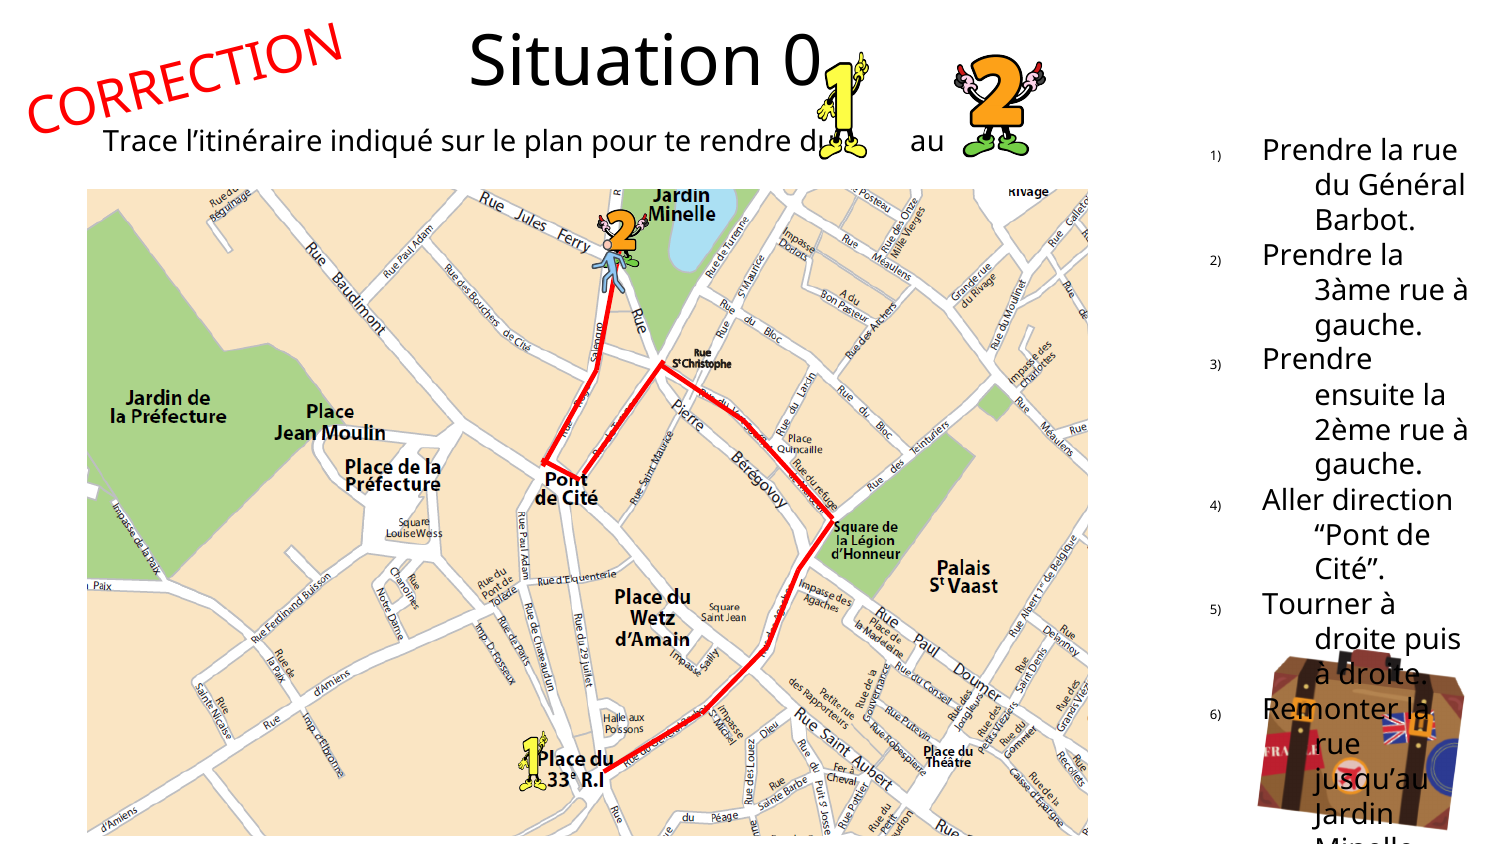

Situation 0
CORRECTION
Trace l’itinéraire indiqué sur le plan pour te rendre du au
Prendre la rue du Général Barbot.
Prendre la 3àme rue à gauche.
Prendre ensuite la 2ème rue à gauche.
Aller direction “Pont de Cité”.
Tourner à droite puis à droite.
Remonter la rue jusqu’au Jardin Minelle.